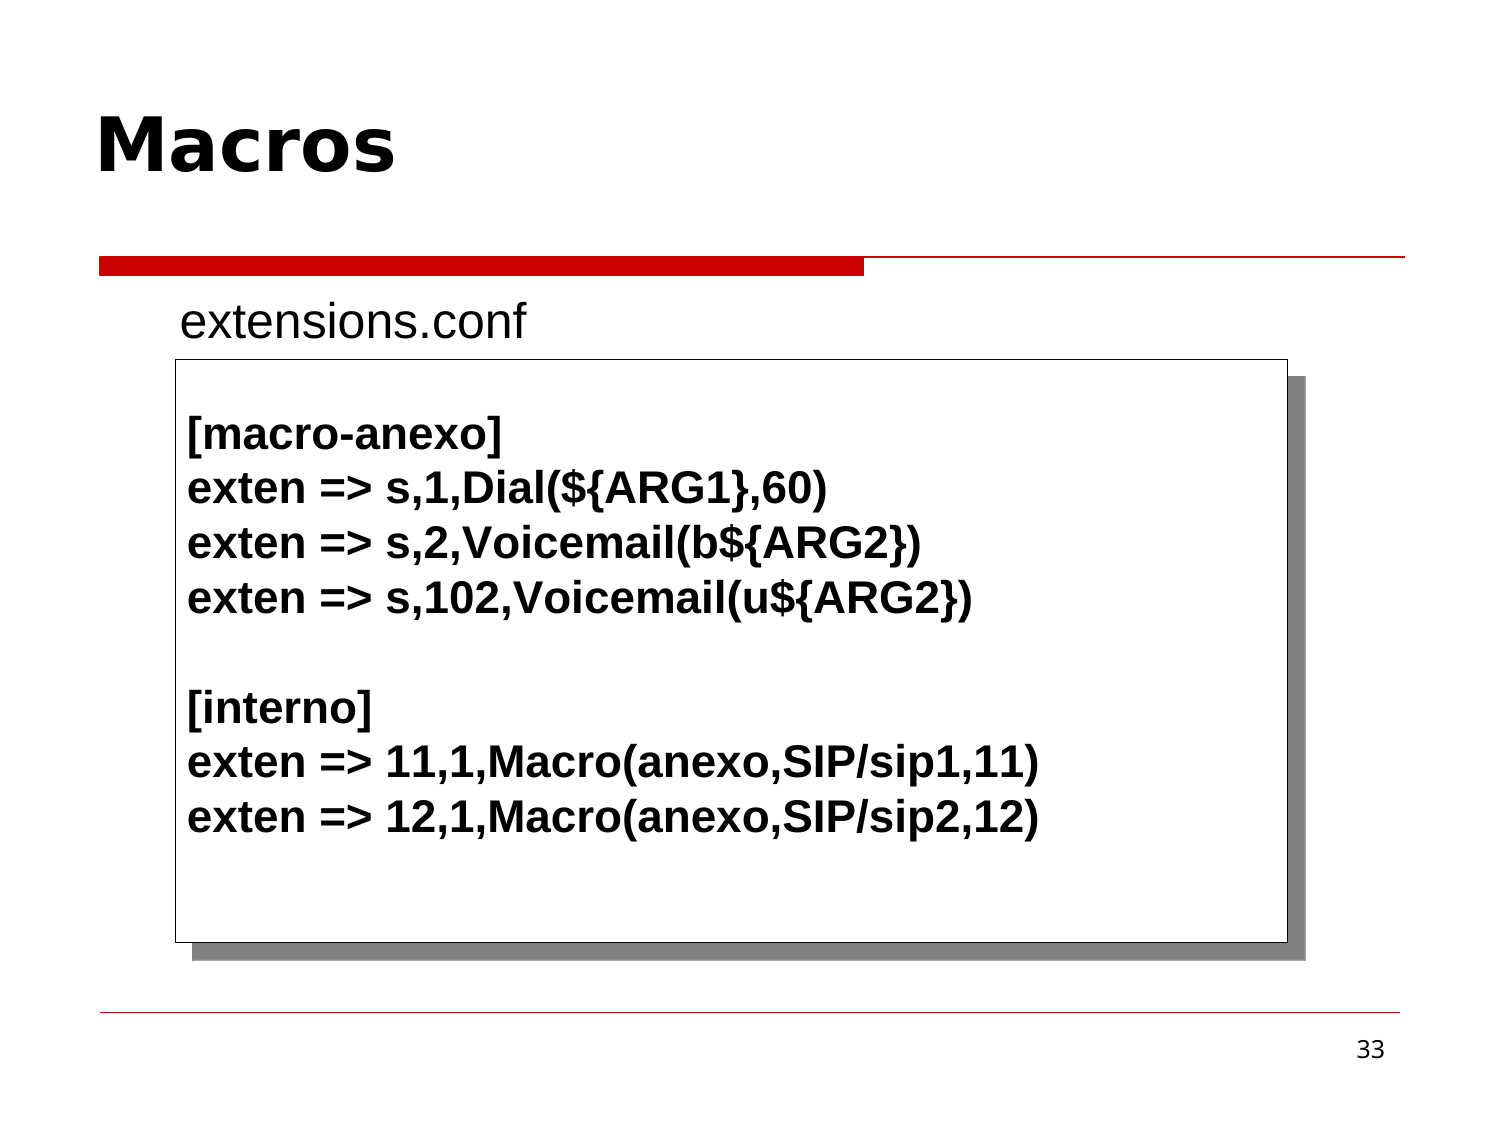

# Macros
extensions.conf
[macro-anexo]
exten => s,1,Dial(${ARG1},60)
exten => s,2,Voicemail(b${ARG2})
exten => s,102,Voicemail(u${ARG2})
[interno]
exten => 11,1,Macro(anexo,SIP/sip1,11)
exten => 12,1,Macro(anexo,SIP/sip2,12)